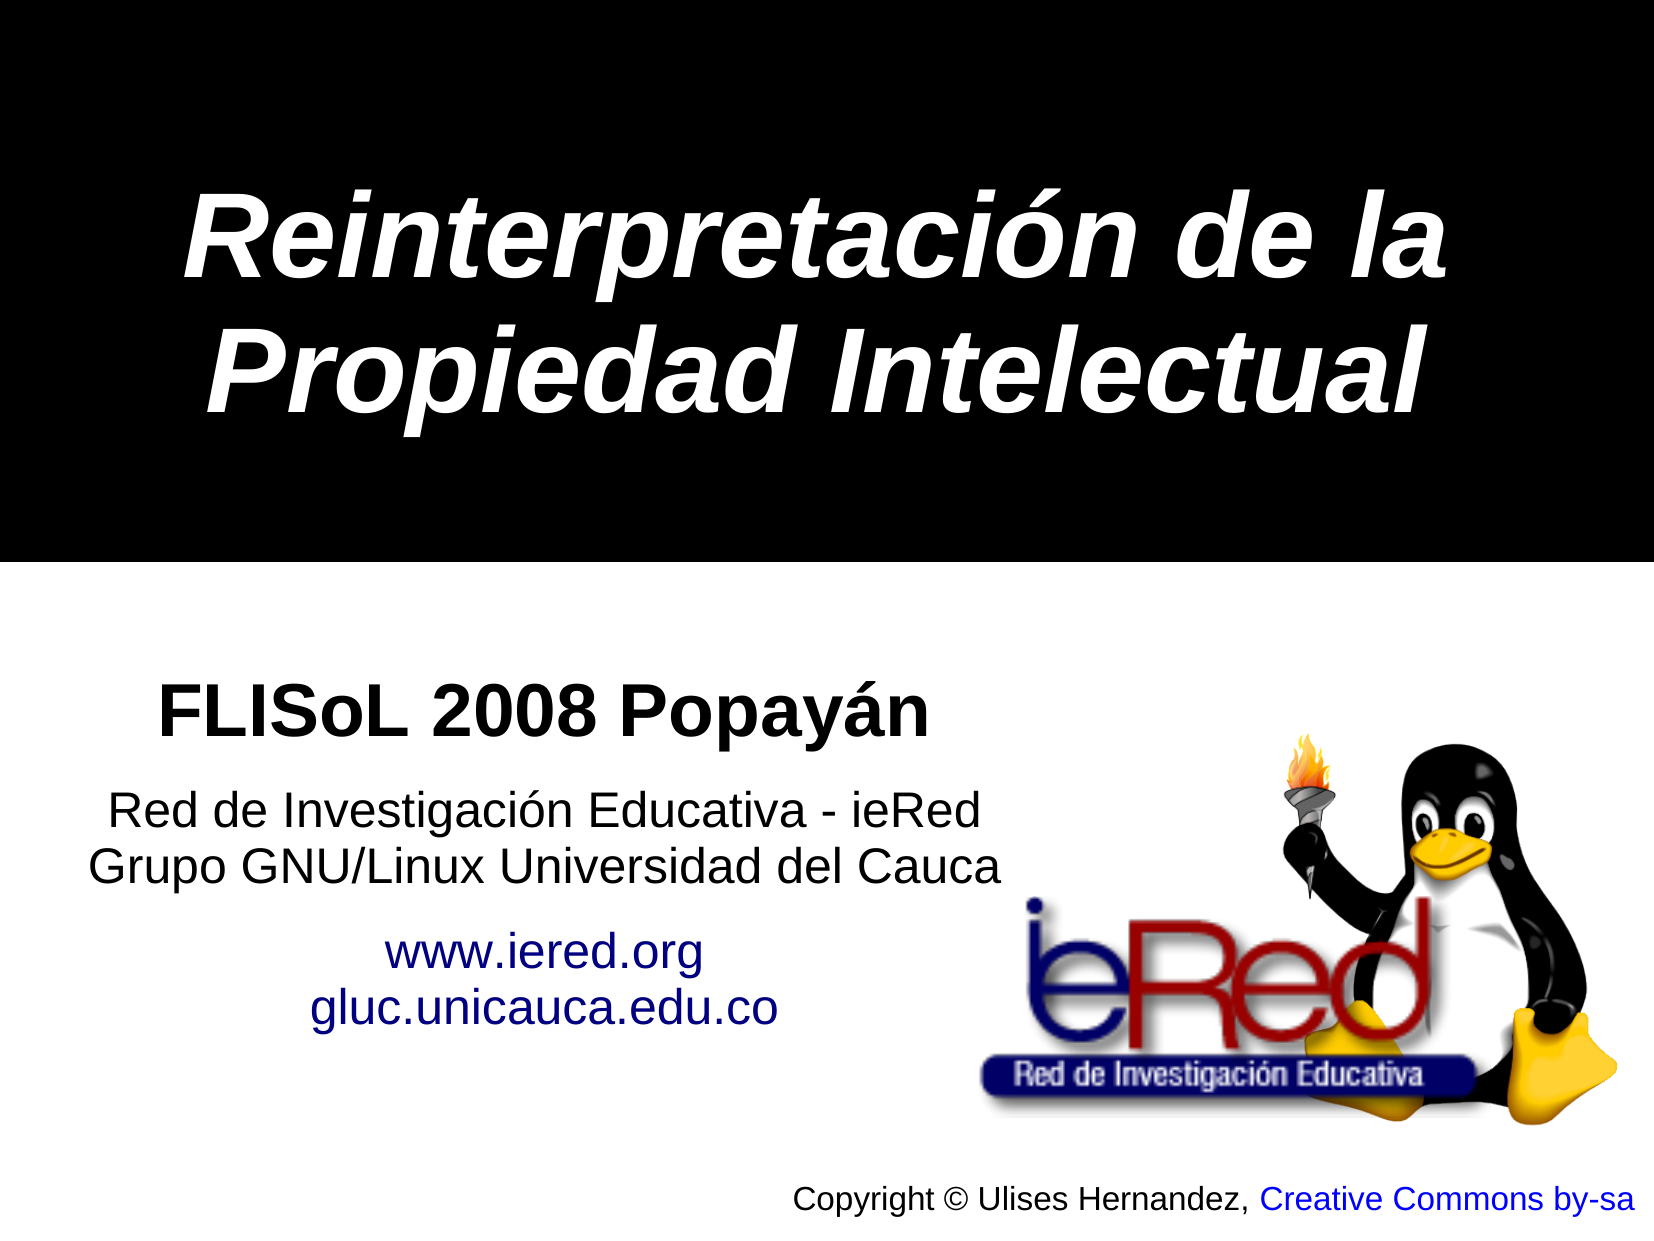

Reinterpretación de la
Propiedad Intelectual
FLISoL 2008 Popayán
Red de Investigación Educativa - ieRed
Grupo GNU/Linux Universidad del Cauca
www.iered.org
gluc.unicauca.edu.co
Copyright © Ulises Hernandez, Creative Commons by-sa